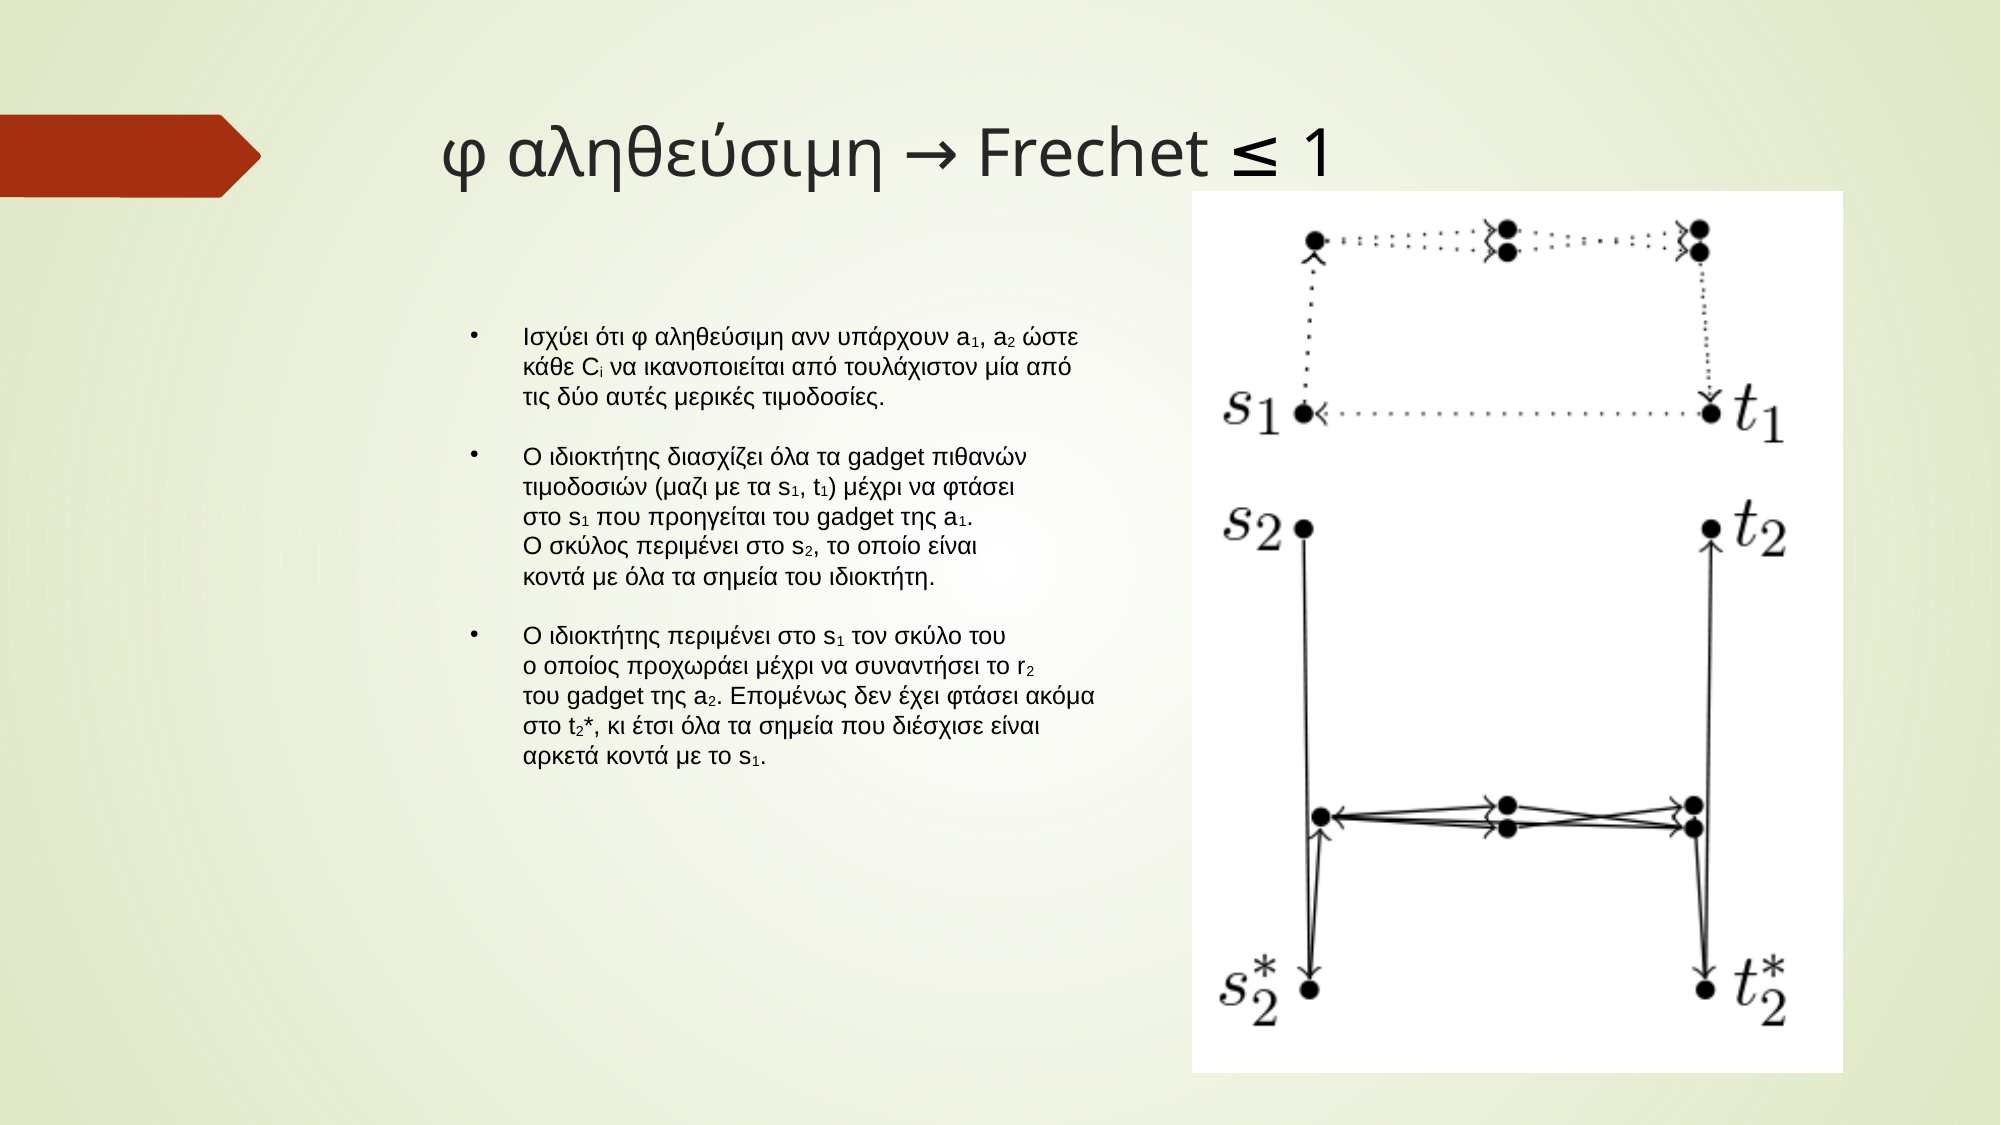

# φ αληθεύσιμη → Frechet ≤ 1
Ισχύει ότι φ αληθεύσιμη ανν υπάρχουν a1, a2 ώστε
κάθε Ci να ικανοποιείται από τουλάχιστον μία από
τις δύο αυτές μερικές τιμοδοσίες.
Ο ιδιοκτήτης διασχίζει όλα τα gadget πιθανών
τιμοδοσιών (μαζι με τα s1, t1) μέχρι να φτάσει
στο s1 που προηγείται του gadget της a1.
Ο σκύλος περιμένει στο s2, το οποίο είναι
κοντά με όλα τα σημεία του ιδιοκτήτη.
O ιδιοκτήτης περιμένει στο s1 τον σκύλο του
ο οποίος προχωράει μέχρι να συναντήσει το r2
του gadget της a2. Επομένως δεν έχει φτάσει ακόμα
στο t2*, κι έτσι όλα τα σημεία που διέσχισε είναι
αρκετά κοντά με το s1.